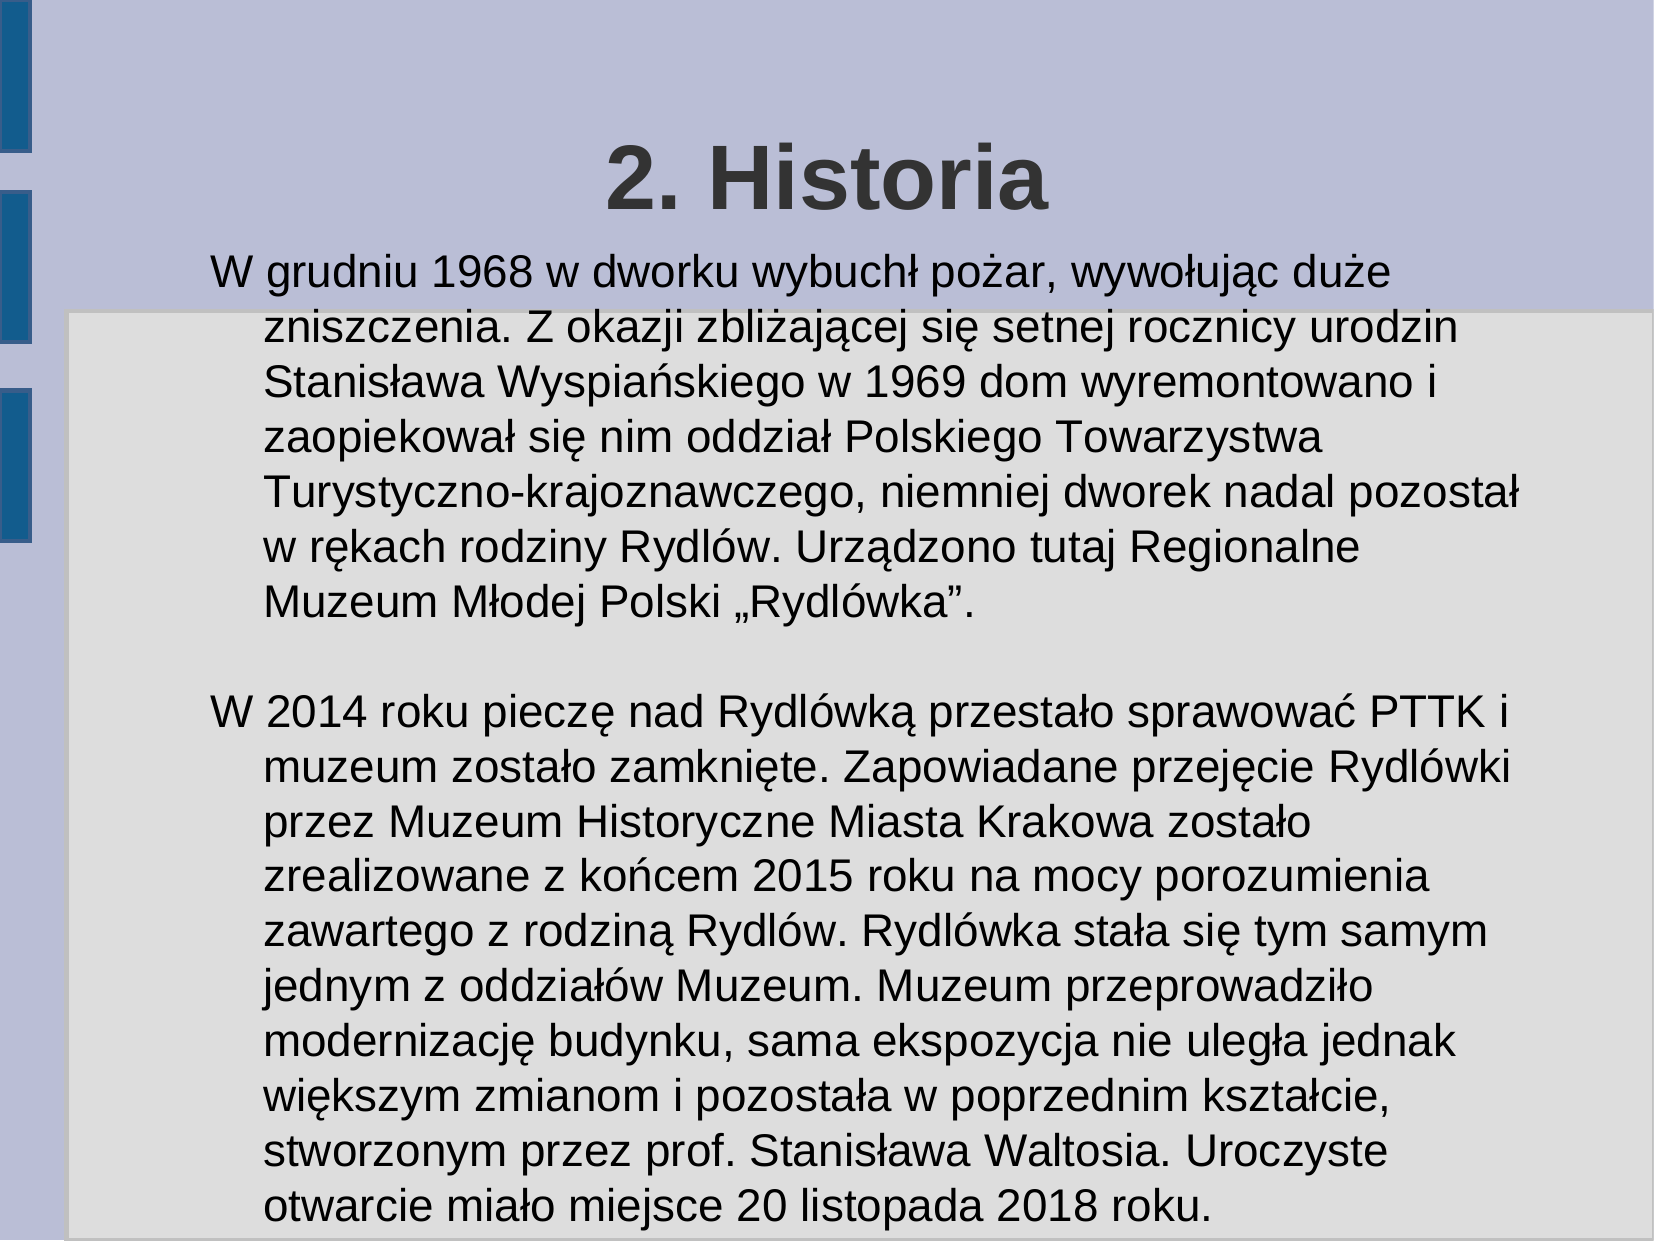

# 2. Historia
W grudniu 1968 w dworku wybuchł pożar, wywołując duże zniszczenia. Z okazji zbliżającej się setnej rocznicy urodzin Stanisława Wyspiańskiego w 1969 dom wyremontowano i zaopiekował się nim oddział Polskiego Towarzystwa Turystyczno-krajoznawczego, niemniej dworek nadal pozostał w rękach rodziny Rydlów. Urządzono tutaj Regionalne Muzeum Młodej Polski „Rydlówka”.
W 2014 roku pieczę nad Rydlówką przestało sprawować PTTK i muzeum zostało zamknięte. Zapowiadane przejęcie Rydlówki przez Muzeum Historyczne Miasta Krakowa zostało zrealizowane z końcem 2015 roku na mocy porozumienia zawartego z rodziną Rydlów. Rydlówka stała się tym samym jednym z oddziałów Muzeum. Muzeum przeprowadziło modernizację budynku, sama ekspozycja nie uległa jednak większym zmianom i pozostała w poprzednim kształcie, stworzonym przez prof. Stanisława Waltosia. Uroczyste otwarcie miało miejsce 20 listopada 2018 roku.